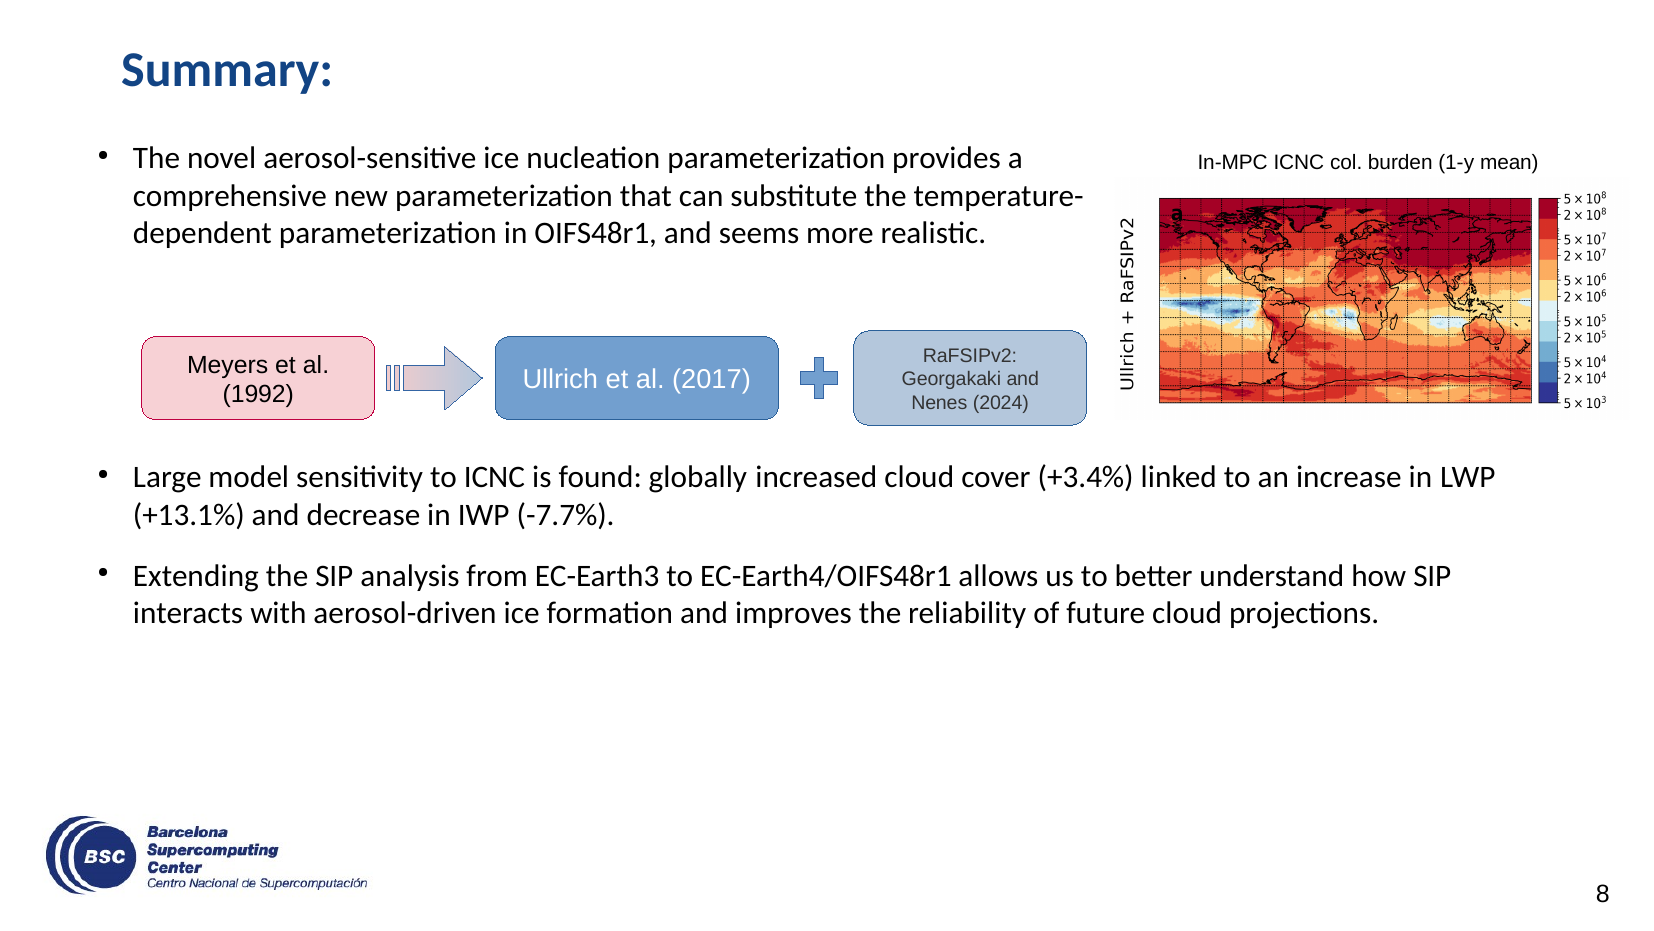

Summary:
The novel aerosol-sensitive ice nucleation parameterization provides a comprehensive new parameterization that can substitute the temperature-dependent parameterization in OIFS48r1, and seems more realistic.
Large model sensitivity to ICNC is found: globally increased cloud cover (+3.4%) linked to an increase in LWP (+13.1%) and decrease in IWP (-7.7%).
Extending the SIP analysis from EC-Earth3 to EC-Earth4/OIFS48r1 allows us to better understand how SIP interacts with aerosol-driven ice formation and improves the reliability of future cloud projections.
In-MPC ICNC col. burden (1-y mean)
RaFSIPv2: Georgakaki and Nenes (2024)
Meyers et al. (1992)
Ullrich et al. (2017)